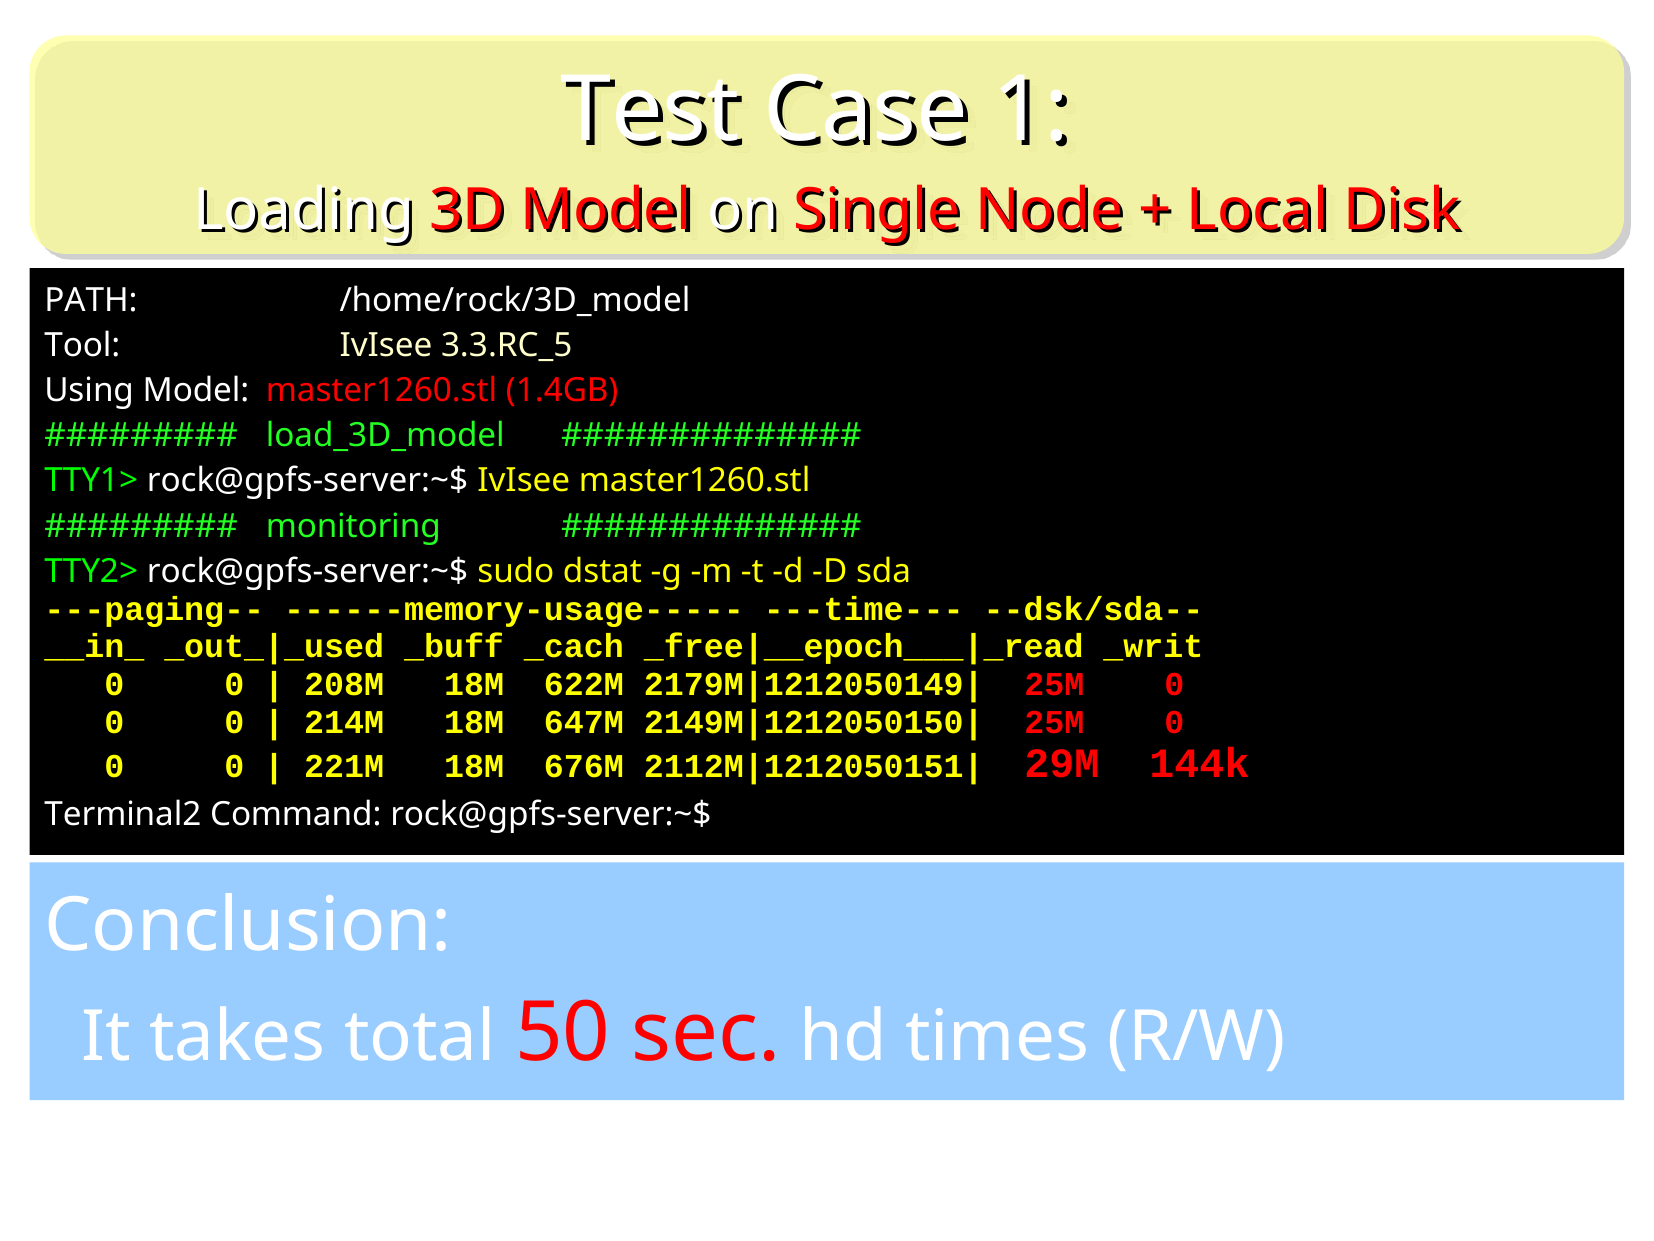

Test Case 1:
Loading 3D Model on Single Node + Local Disk
PATH:			/home/rock/3D_model
Tool: 			IvIsee 3.3.RC_5
Using Model: 	master1260.stl (1.4GB)
#########	load_3D_model	##############
TTY1> rock@gpfs-server:~$ IvIsee master1260.stl
#########	monitoring		##############
TTY2> rock@gpfs-server:~$ sudo dstat -g -m -t -d -D sda
---paging-- ------memory-usage----- ---time--- --dsk/sda--
__in_ _out_|_used _buff _cach _free|__epoch___|_read _writ
 0 0 | 208M 18M 622M 2179M|1212050149| 25M 0
 0 0 | 214M 18M 647M 2149M|1212050150| 25M 0
 0 0 | 221M 18M 676M 2112M|1212050151| 29M 144k
Terminal2 Command: rock@gpfs-server:~$
Conclusion:
 It takes total 50 sec. hd times (R/W)